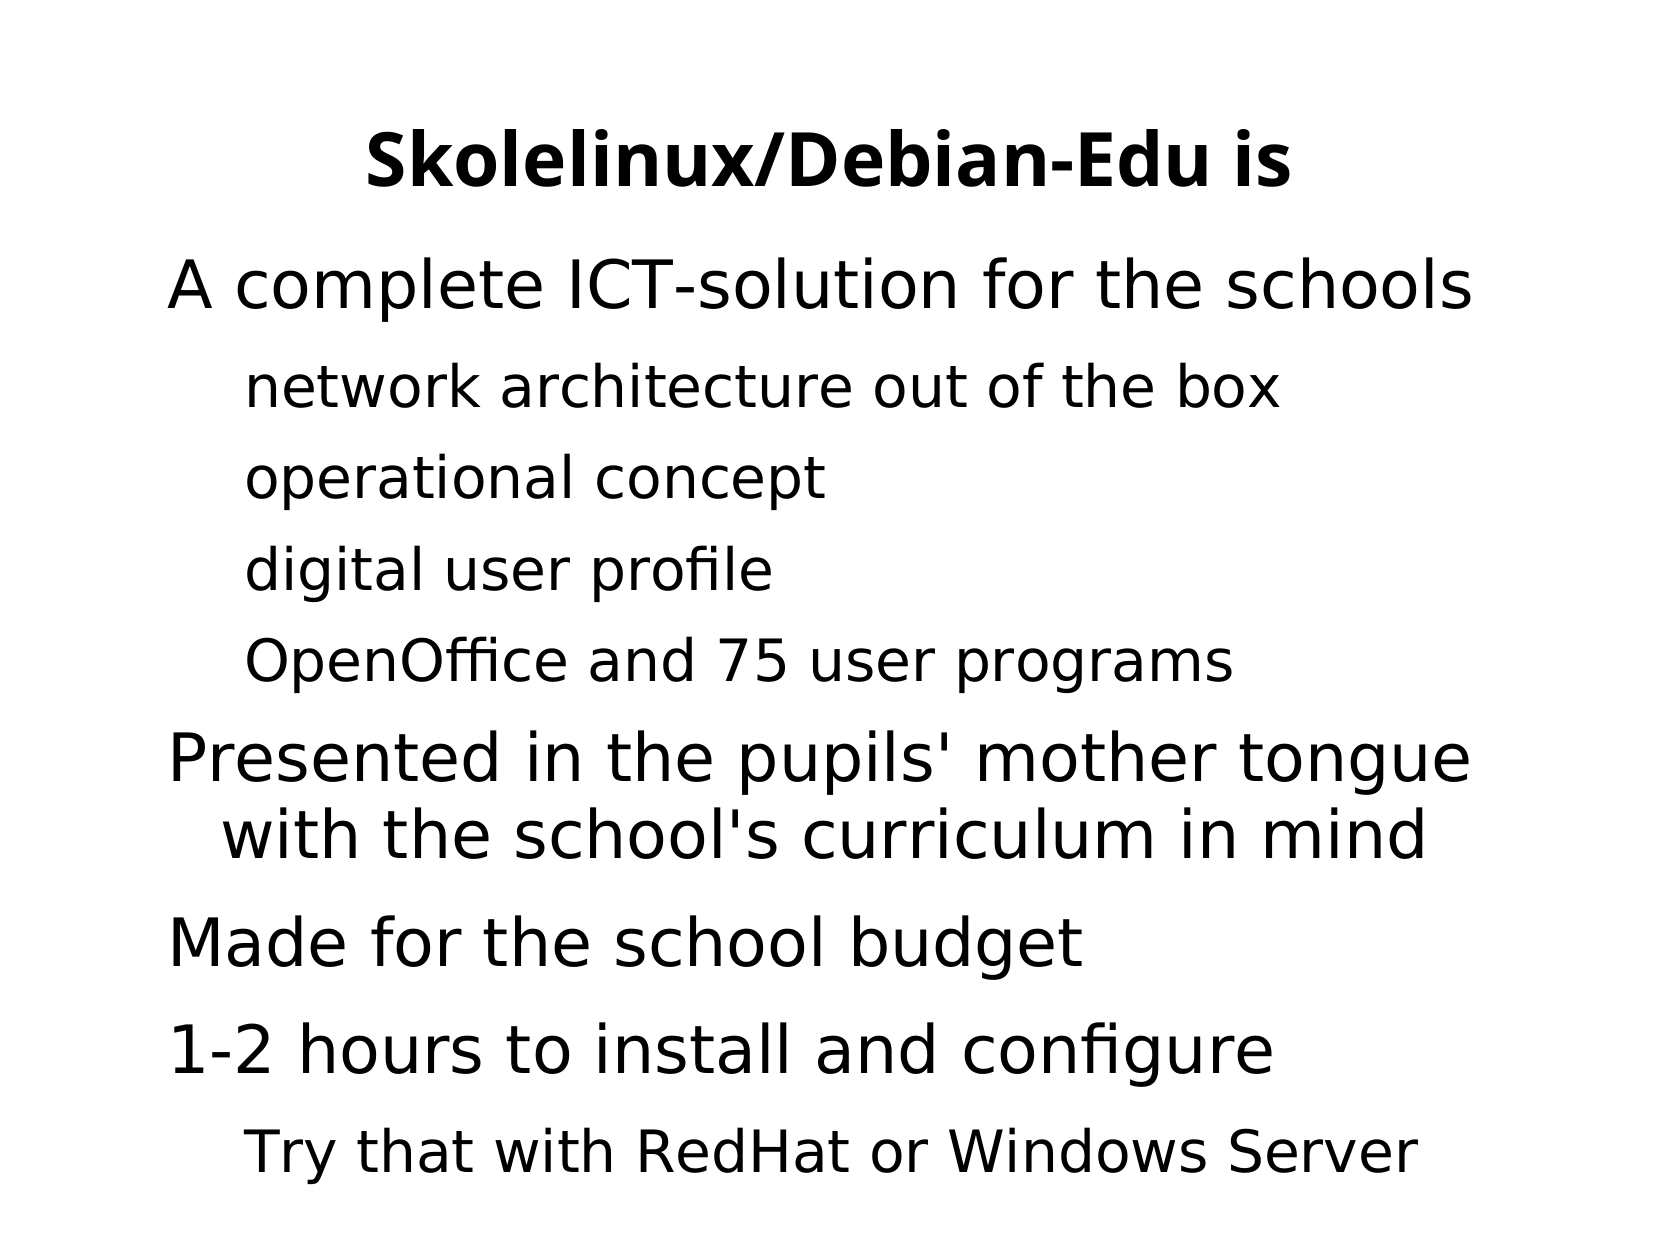

Skolelinux/Debian-Edu is
# A complete ICT-solution for the schools
network architecture out of the box
operational concept
digital user profile
OpenOffice and 75 user programs
Presented in the pupils' mother tongue with the school's curriculum in mind
Made for the school budget
1-2 hours to install and configure
Try that with RedHat or Windows Server